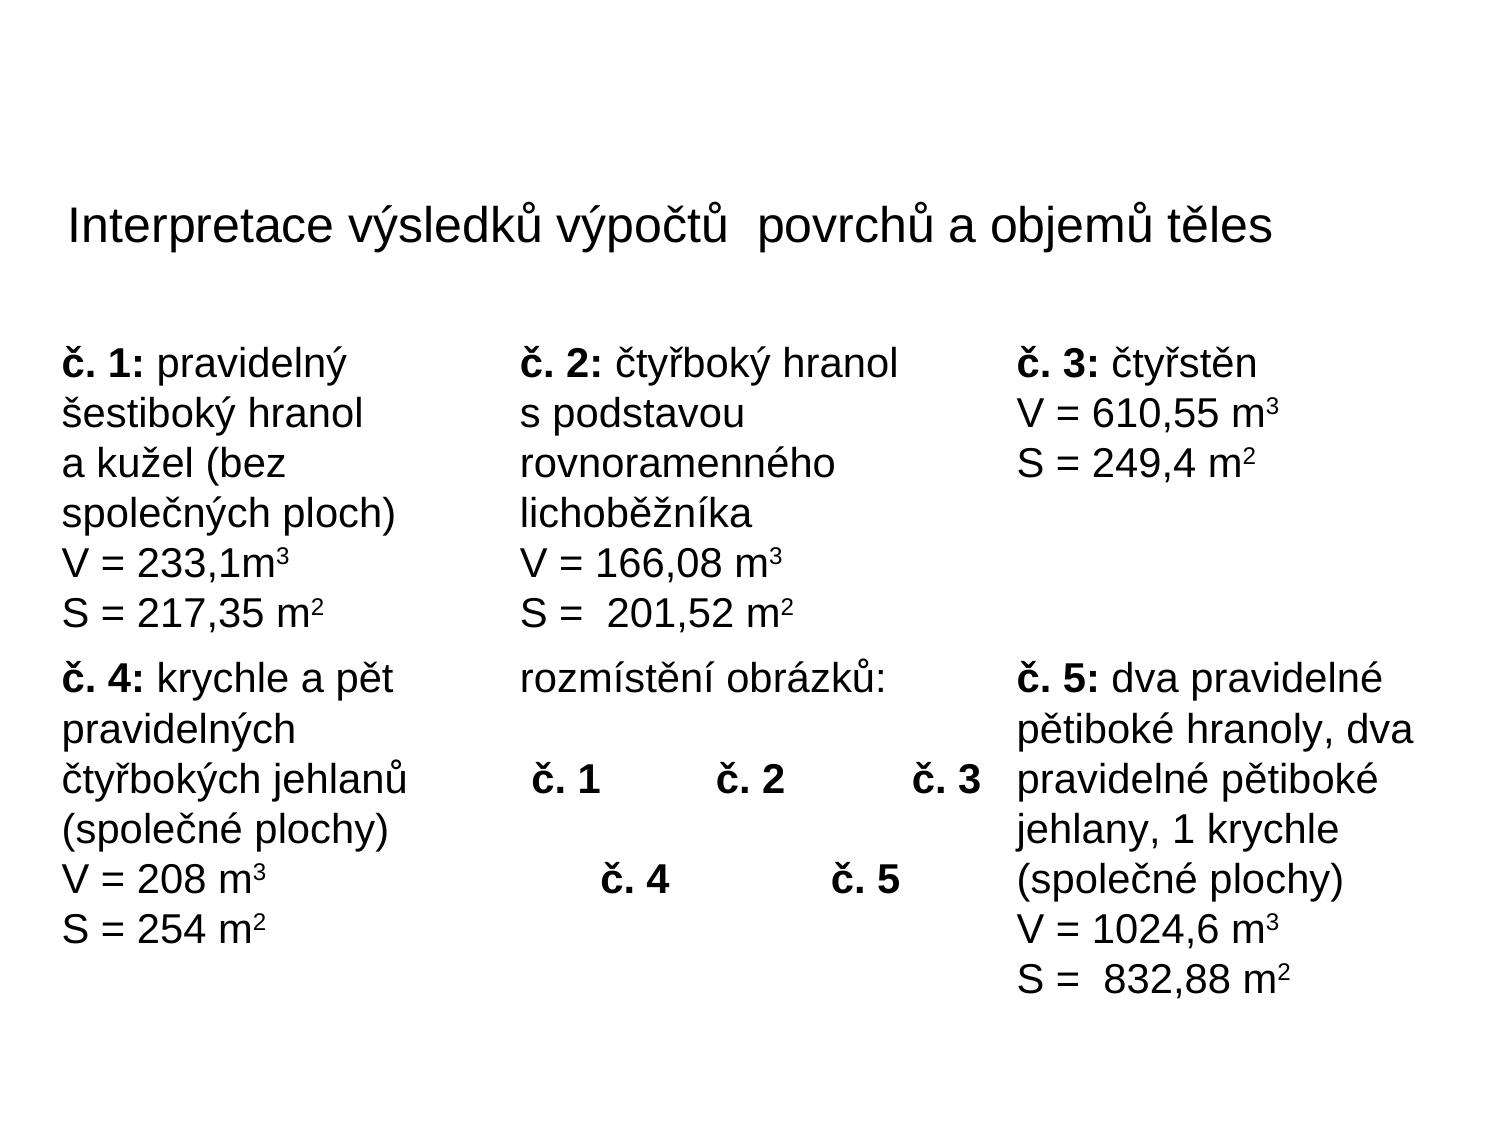

Interpretace výsledků výpočtů povrchů a objemů těles
| č. 1: pravidelný šestiboký hranol a kužel (bez společných ploch) V = 233,1m3 S = 217,35 m2 | č. 2: čtyřboký hranol s podstavou rovnoramenného lichoběžníka V = 166,08 m3 S = 201,52 m2 | č. 3: čtyřstěn V = 610,55 m3 S = 249,4 m2 |
| --- | --- | --- |
| č. 4: krychle a pět pravidelných čtyřbokých jehlanů (společné plochy) V = 208 m3 S = 254 m2 | rozmístění obrázků: č. 1 č. 2 č. 3 č. 4 č. 5 | č. 5: dva pravidelné pětiboké hranoly, dva pravidelné pětiboké jehlany, 1 krychle (společné plochy) V = 1024,6 m3 S = 832,88 m2 |